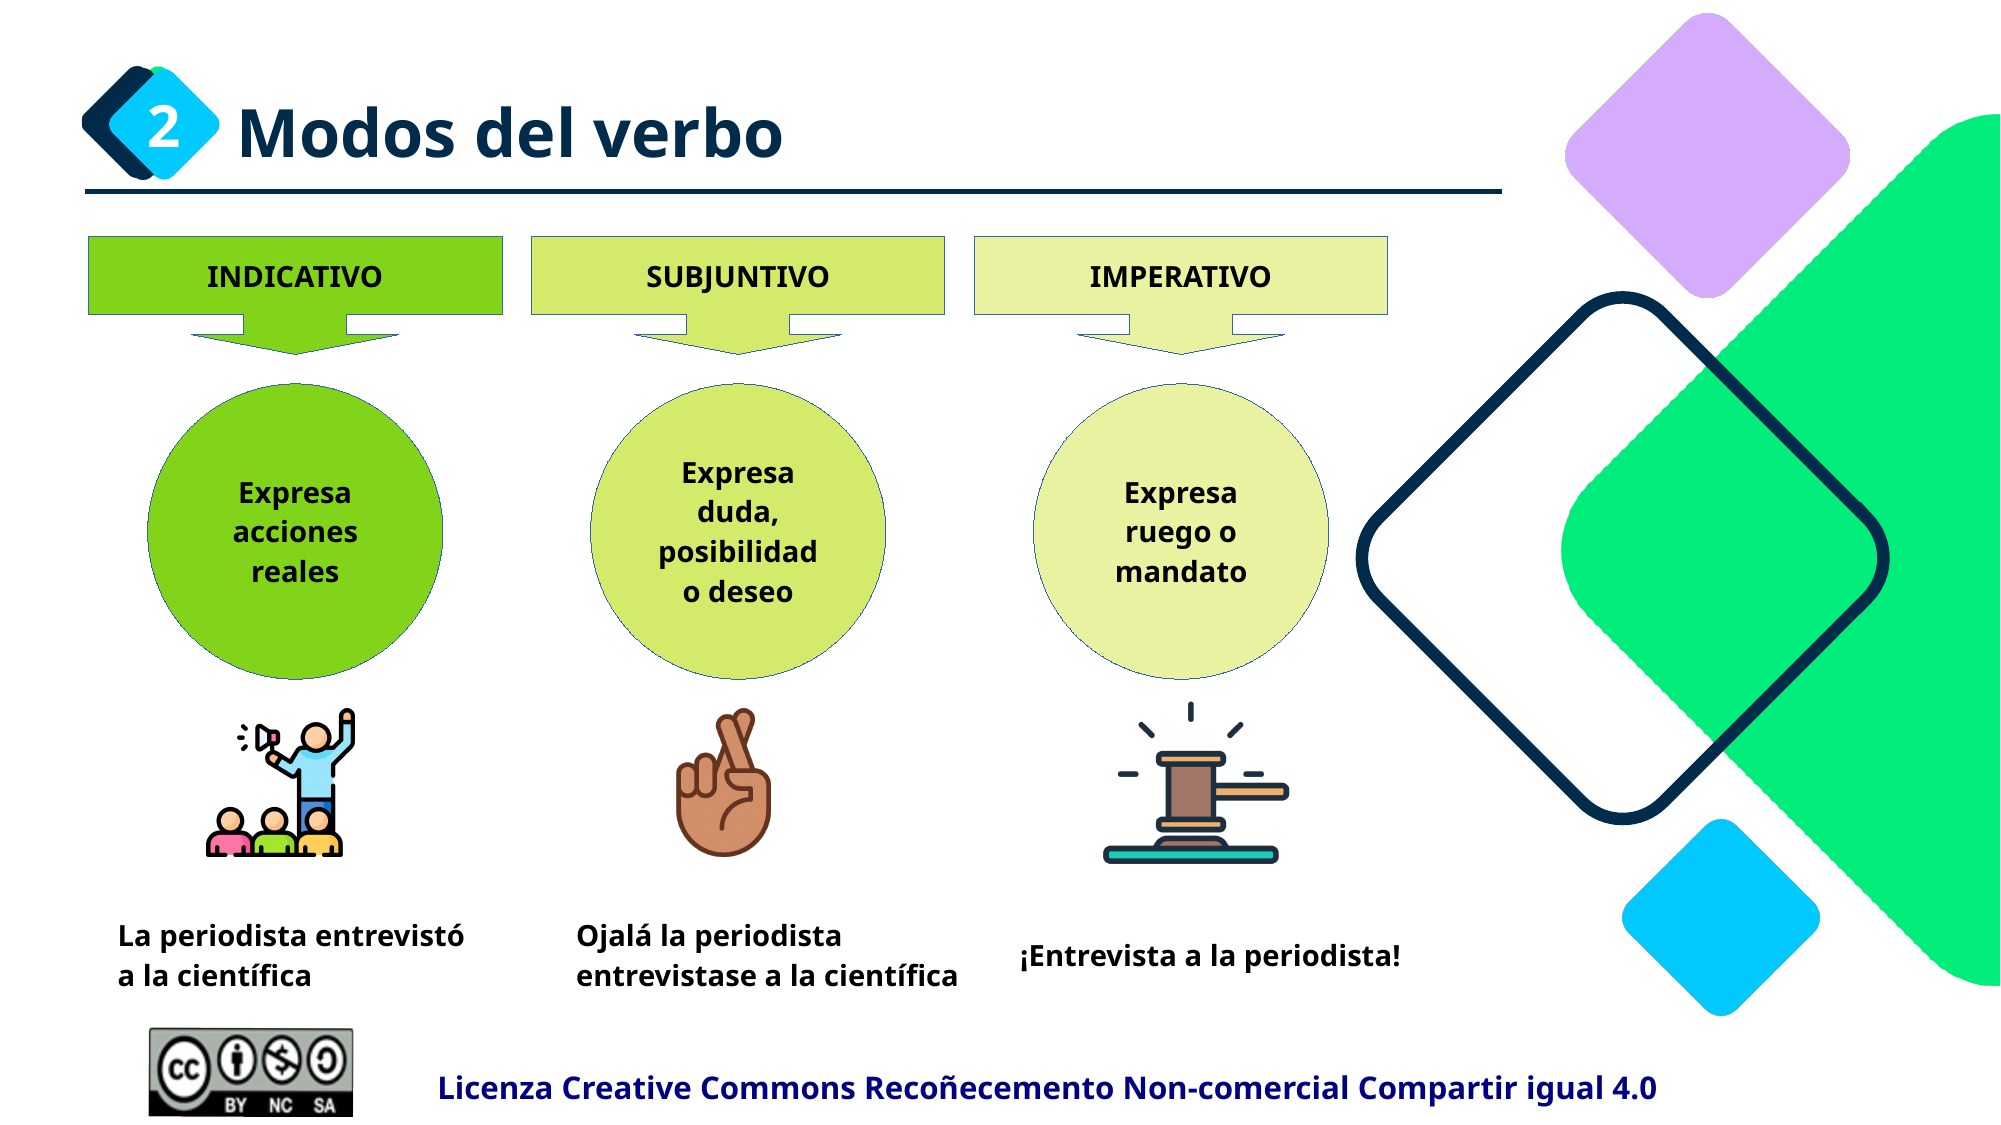

# Modos del verbo
2
INDICATIVO
SUBJUNTIVO
IMPERATIVO
Expresa acciones reales
Expresa duda, posibilidad o deseo
Expresa ruego o mandato
La periodista entrevistó
a la científica
Ojalá la periodista entrevistase a la científica
¡Entrevista a la periodista!
Licenza Creative Commons Recoñecemento Non-comercial Compartir igual 4.0